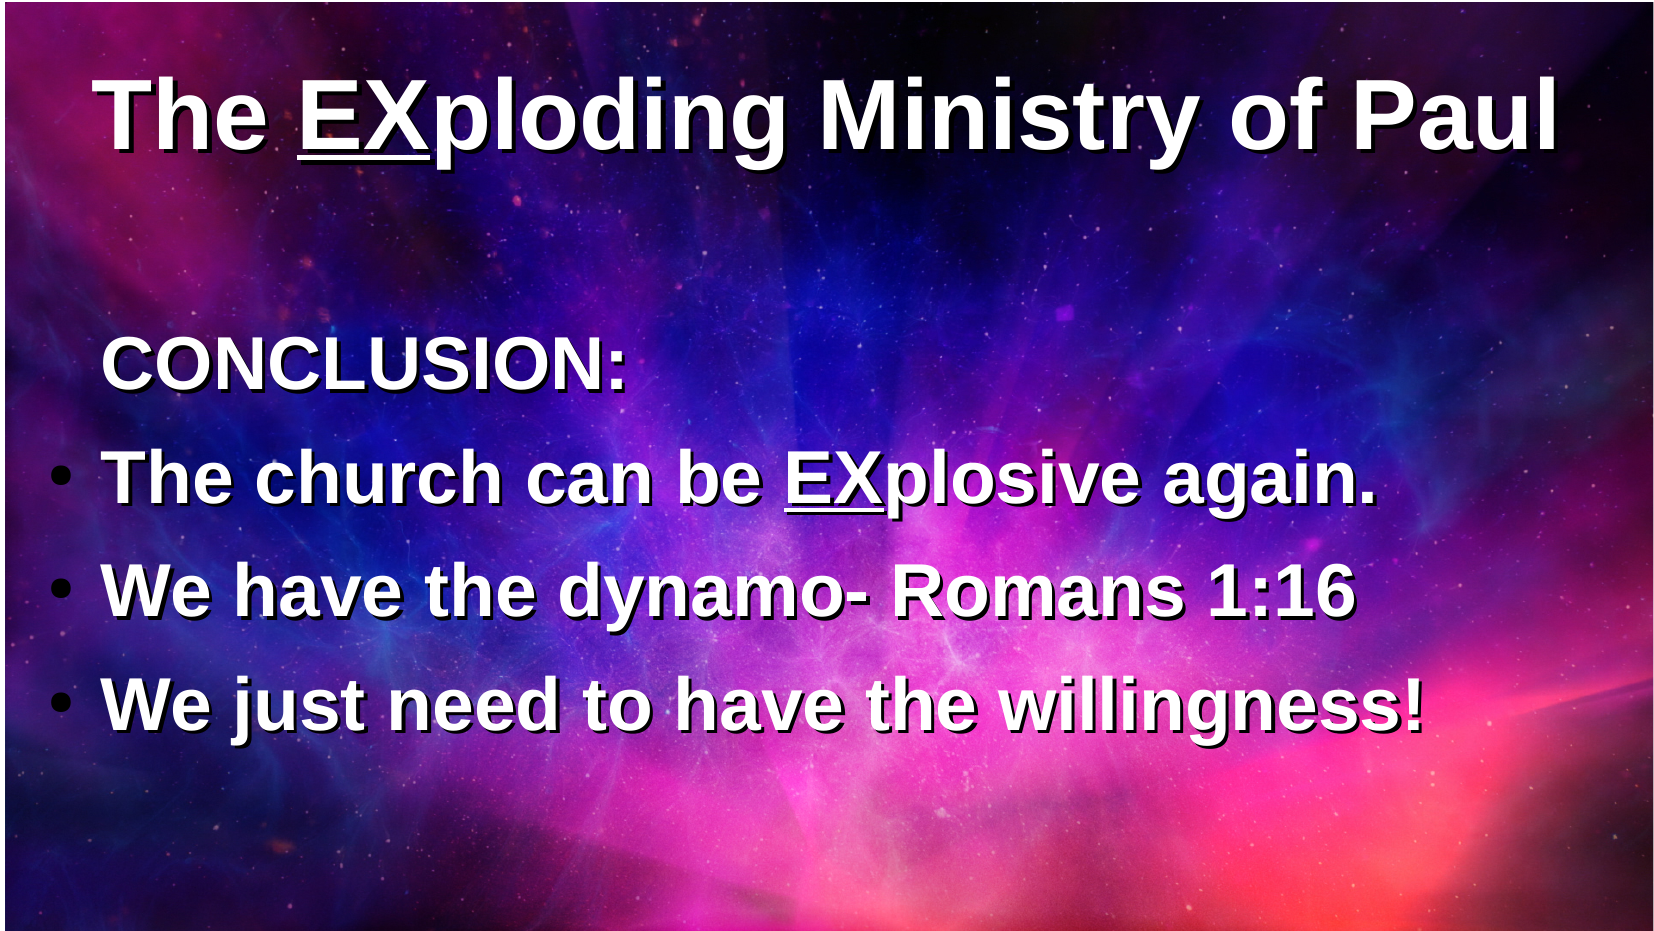

# The EXploding Ministry of Paul
CONCLUSION:
The church can be EXplosive again.
We have the dynamo- Romans 1:16
We just need to have the willingness!